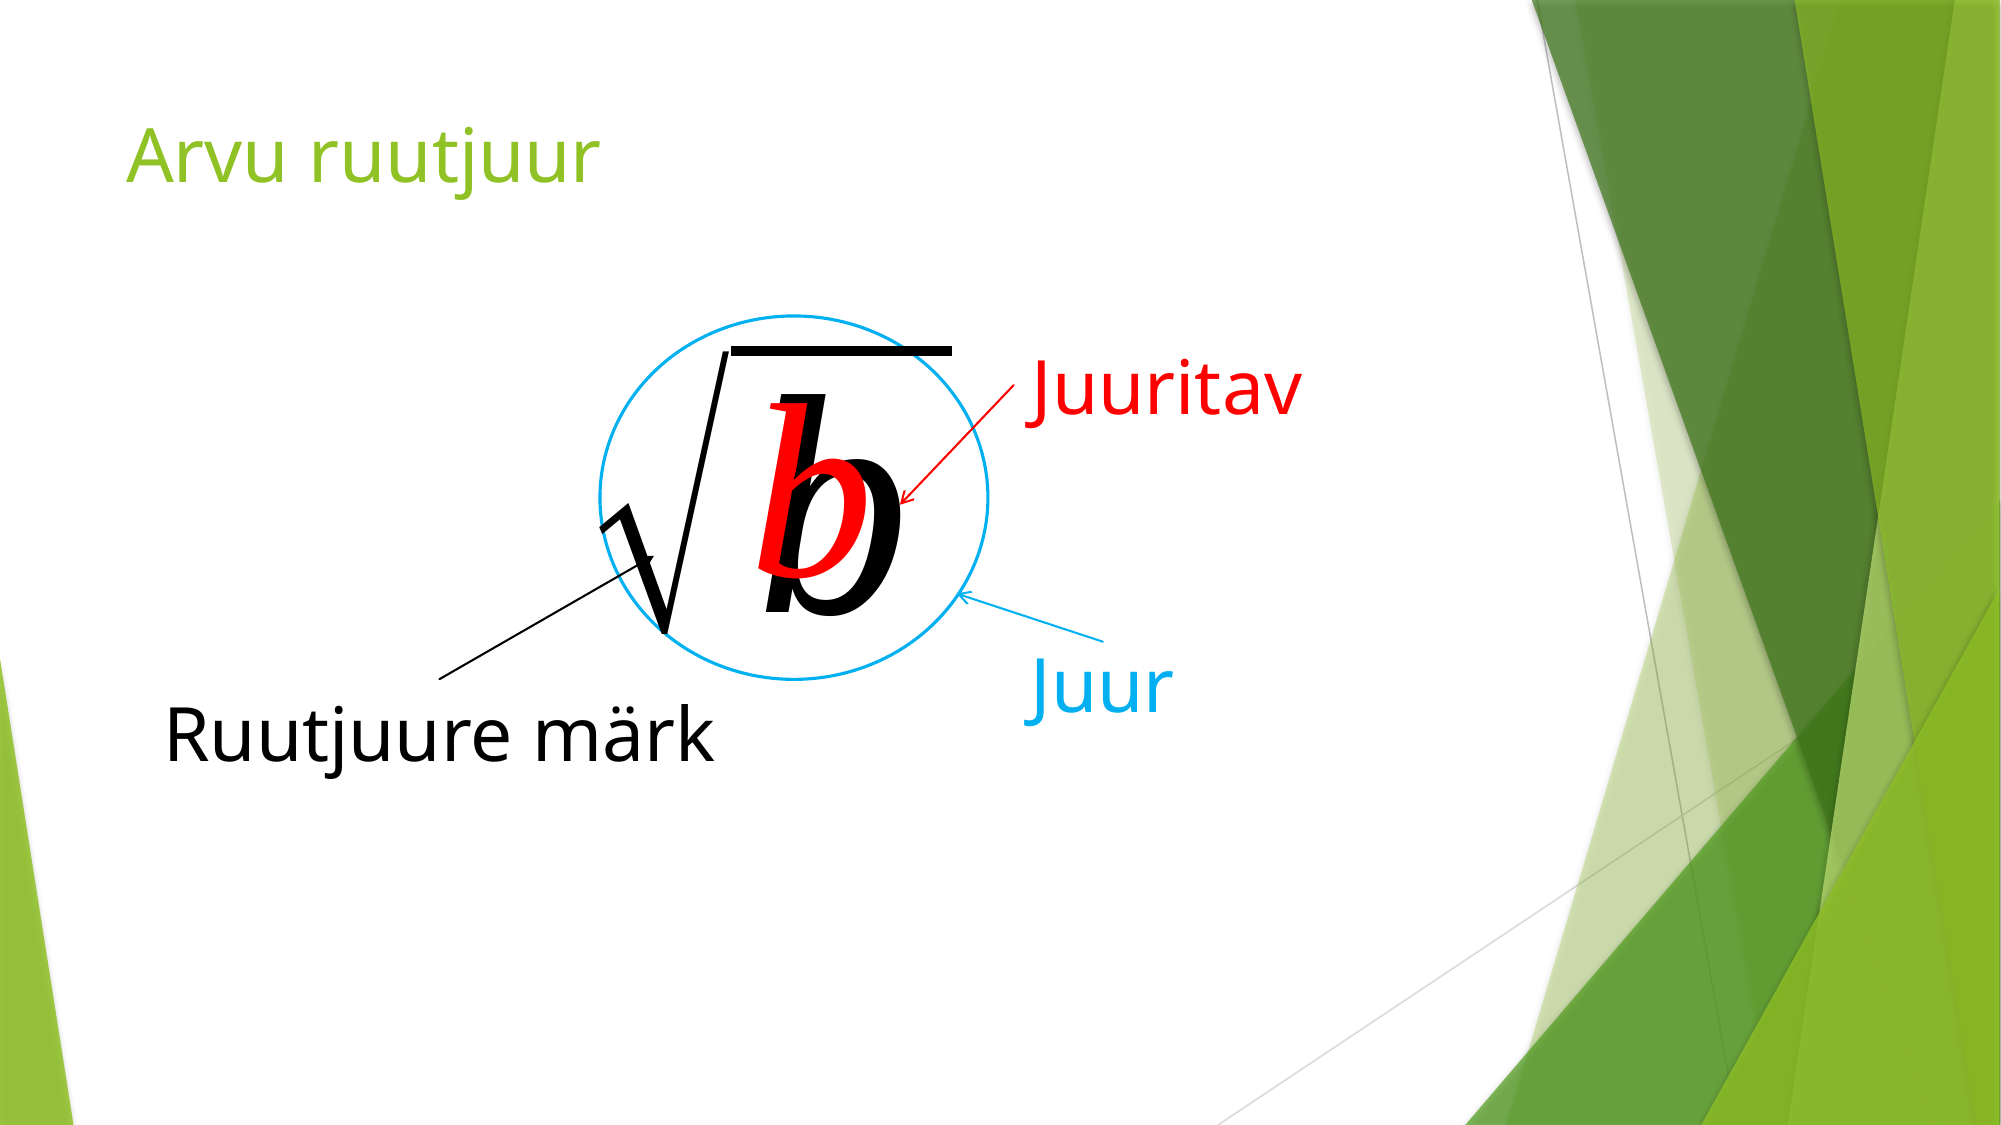

# Arvu ruutjuur
Juuritav
Juur
Ruutjuure märk